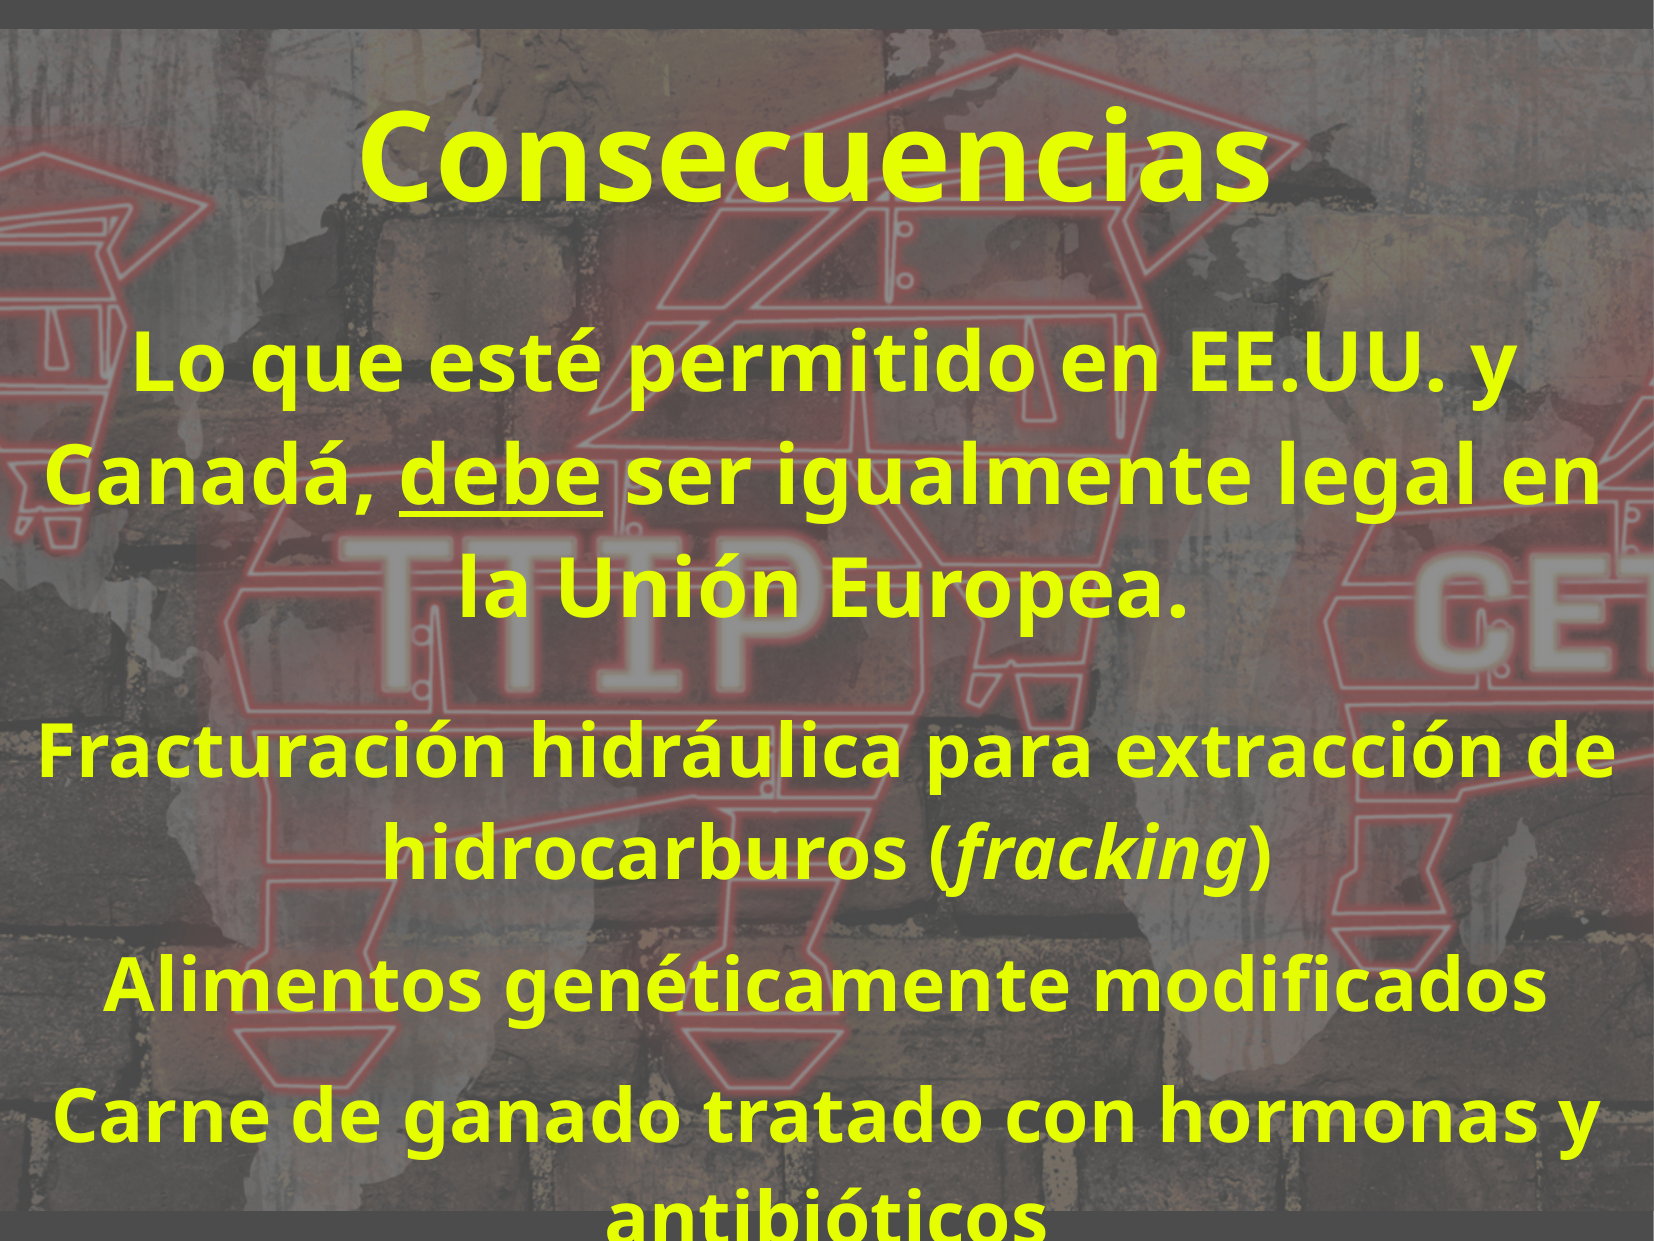

# Consecuencias
Lo que esté permitido en EE.UU. y Canadá, debe ser igualmente legal en la Unión Europea.
Fracturación hidráulica para extracción de hidrocarburos (fracking)
Alimentos genéticamente modificados
Carne de ganado tratado con hormonas y antibióticos